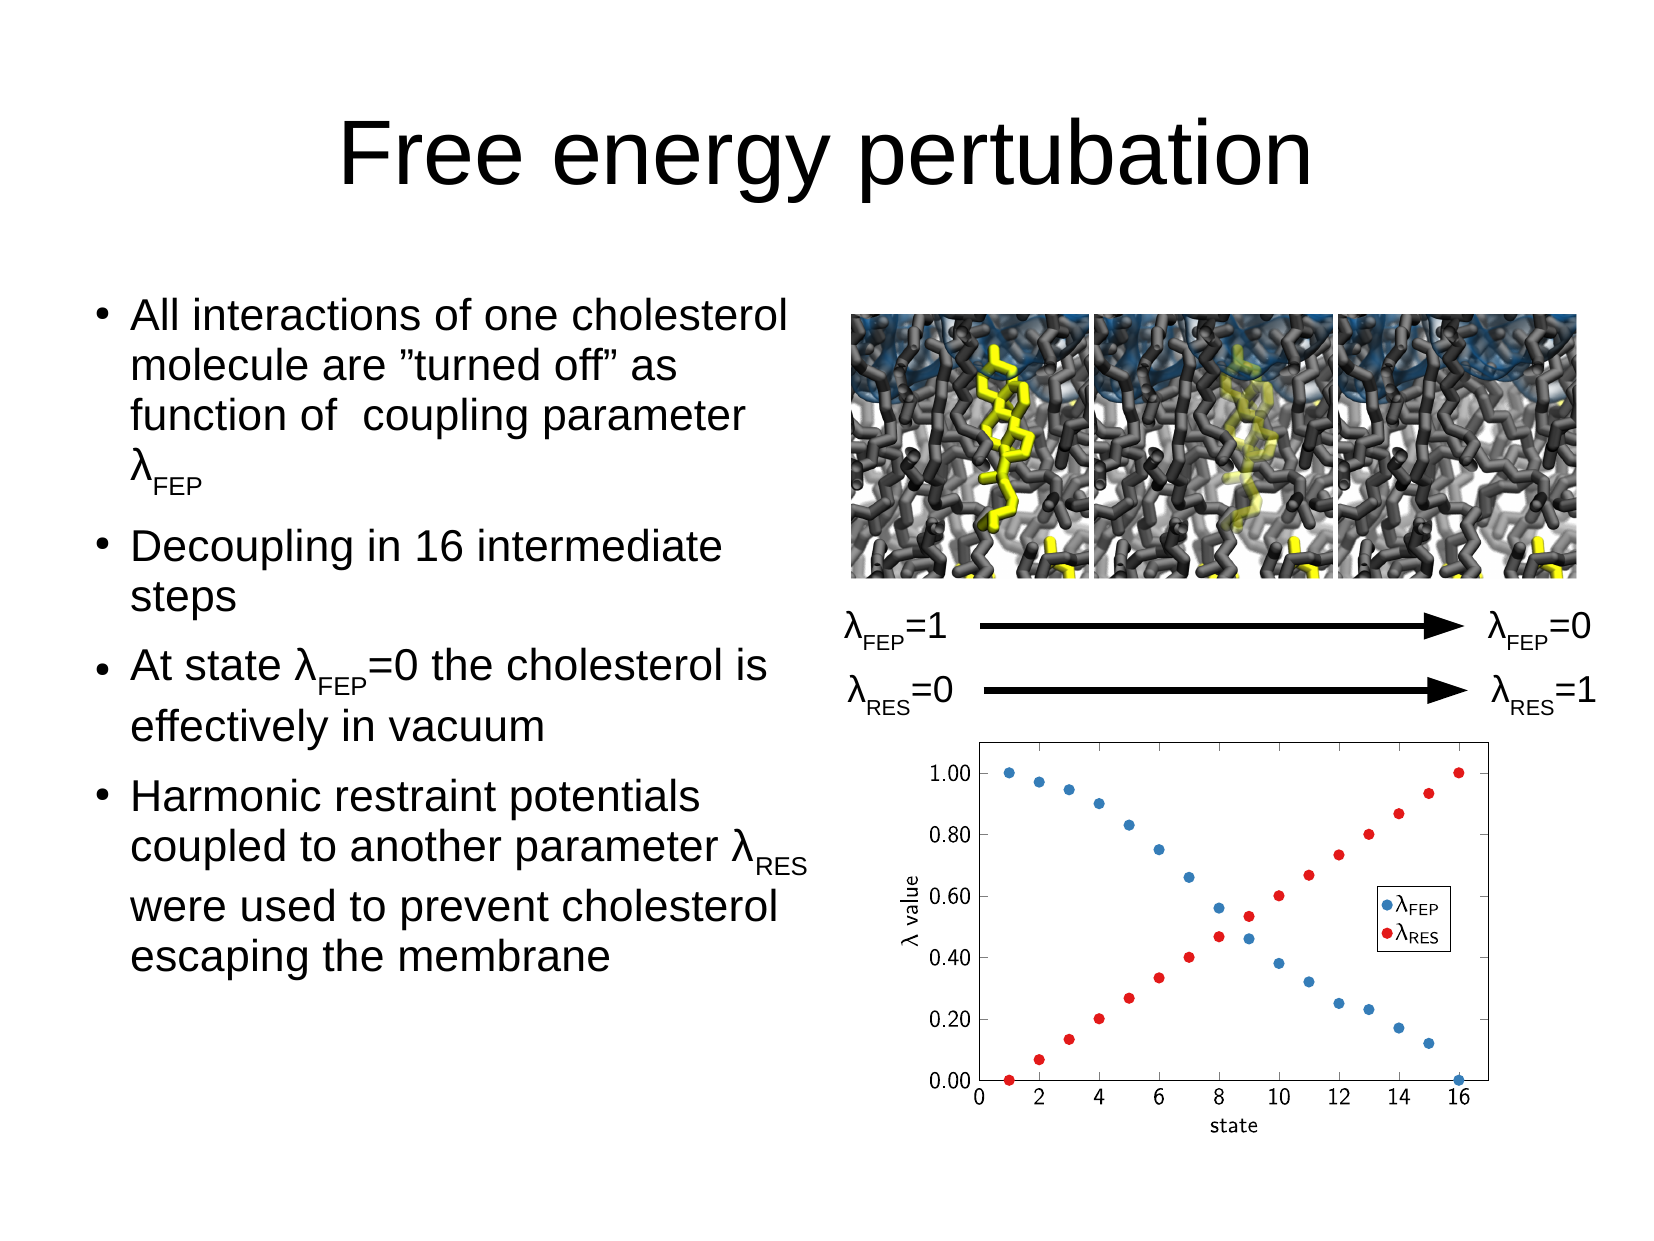

# Free energy pertubation
All interactions of one cholesterol molecule are ”turned off” as function of coupling parameter λFEP
Decoupling in 16 intermediate steps
At state λFEP=0 the cholesterol is effectively in vacuum
Harmonic restraint potentials coupled to another parameter λRES were used to prevent cholesterol escaping the membrane
λFEP=1
λFEP=0
λRES=0
λRES=1